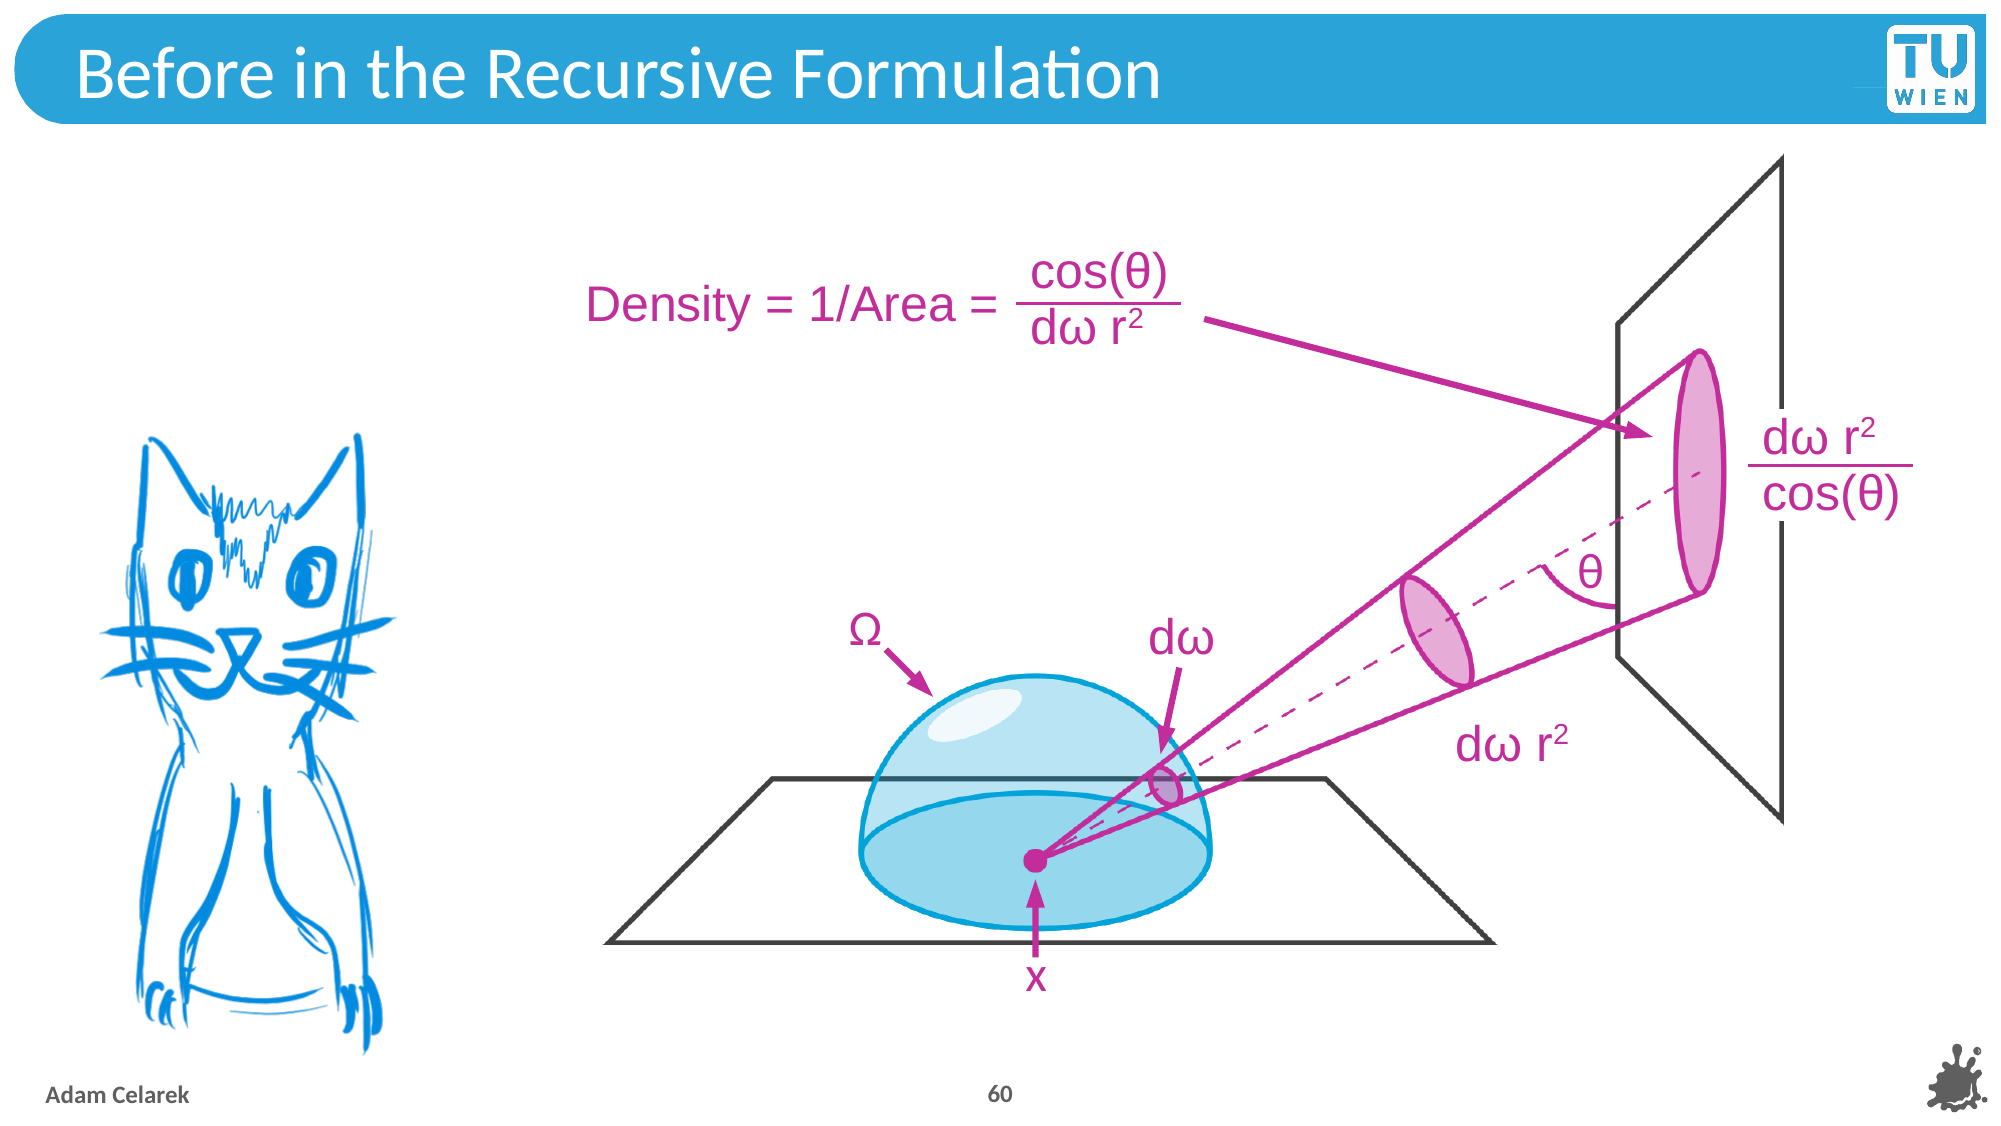

# Before in the Recursive Formulation
cos(θ)
dω r2
Density = 1/Area =
dω r2
cos(θ)
θ
Ω
dω
dω r2
x
Adam Celarek